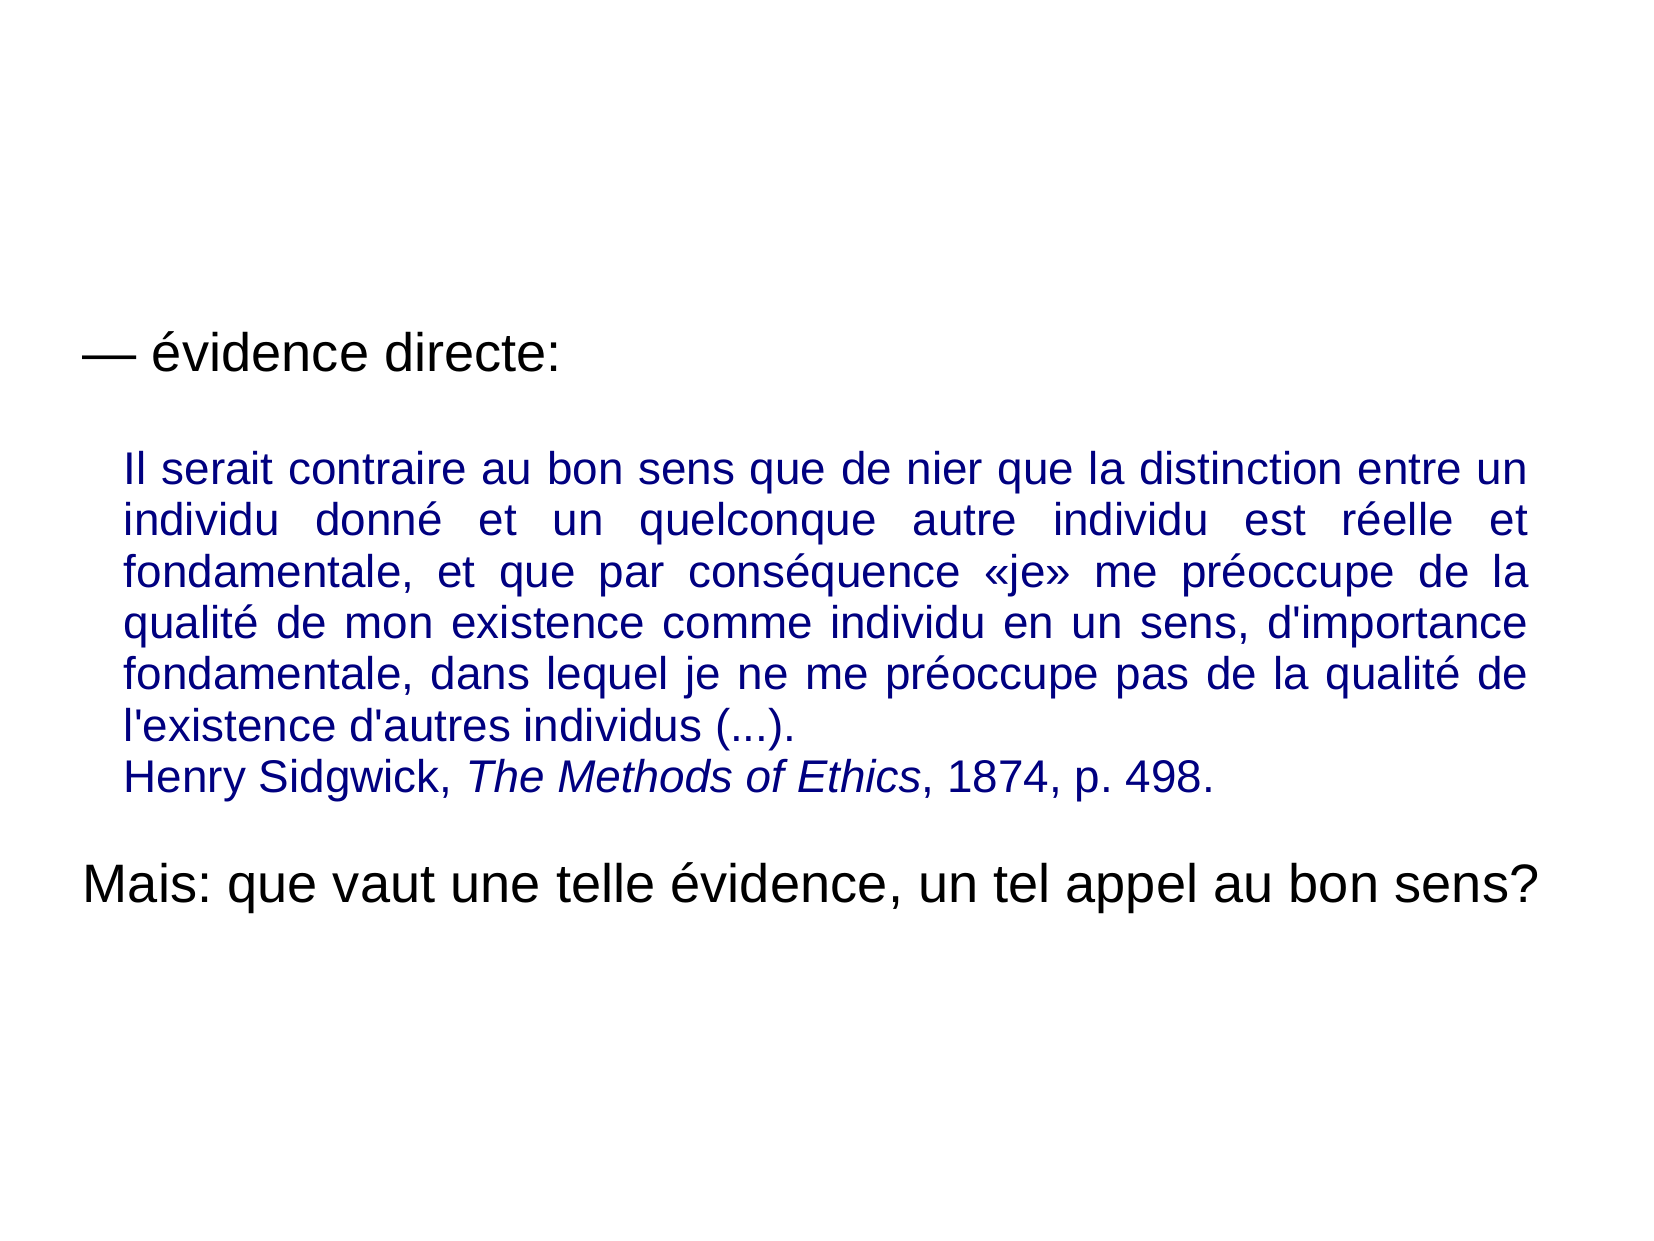

# — évidence directe:
Il serait contraire au bon sens que de nier que la distinction entre un individu donné et un quelconque autre individu est réelle et fondamentale, et que par conséquence «je» me préoccupe de la qualité de mon existence comme individu en un sens, d'importance fondamentale, dans lequel je ne me préoccupe pas de la qualité de l'existence d'autres individus (...).
Henry Sidgwick, The Methods of Ethics, 1874, p. 498.
Mais: que vaut une telle évidence, un tel appel au bon sens?